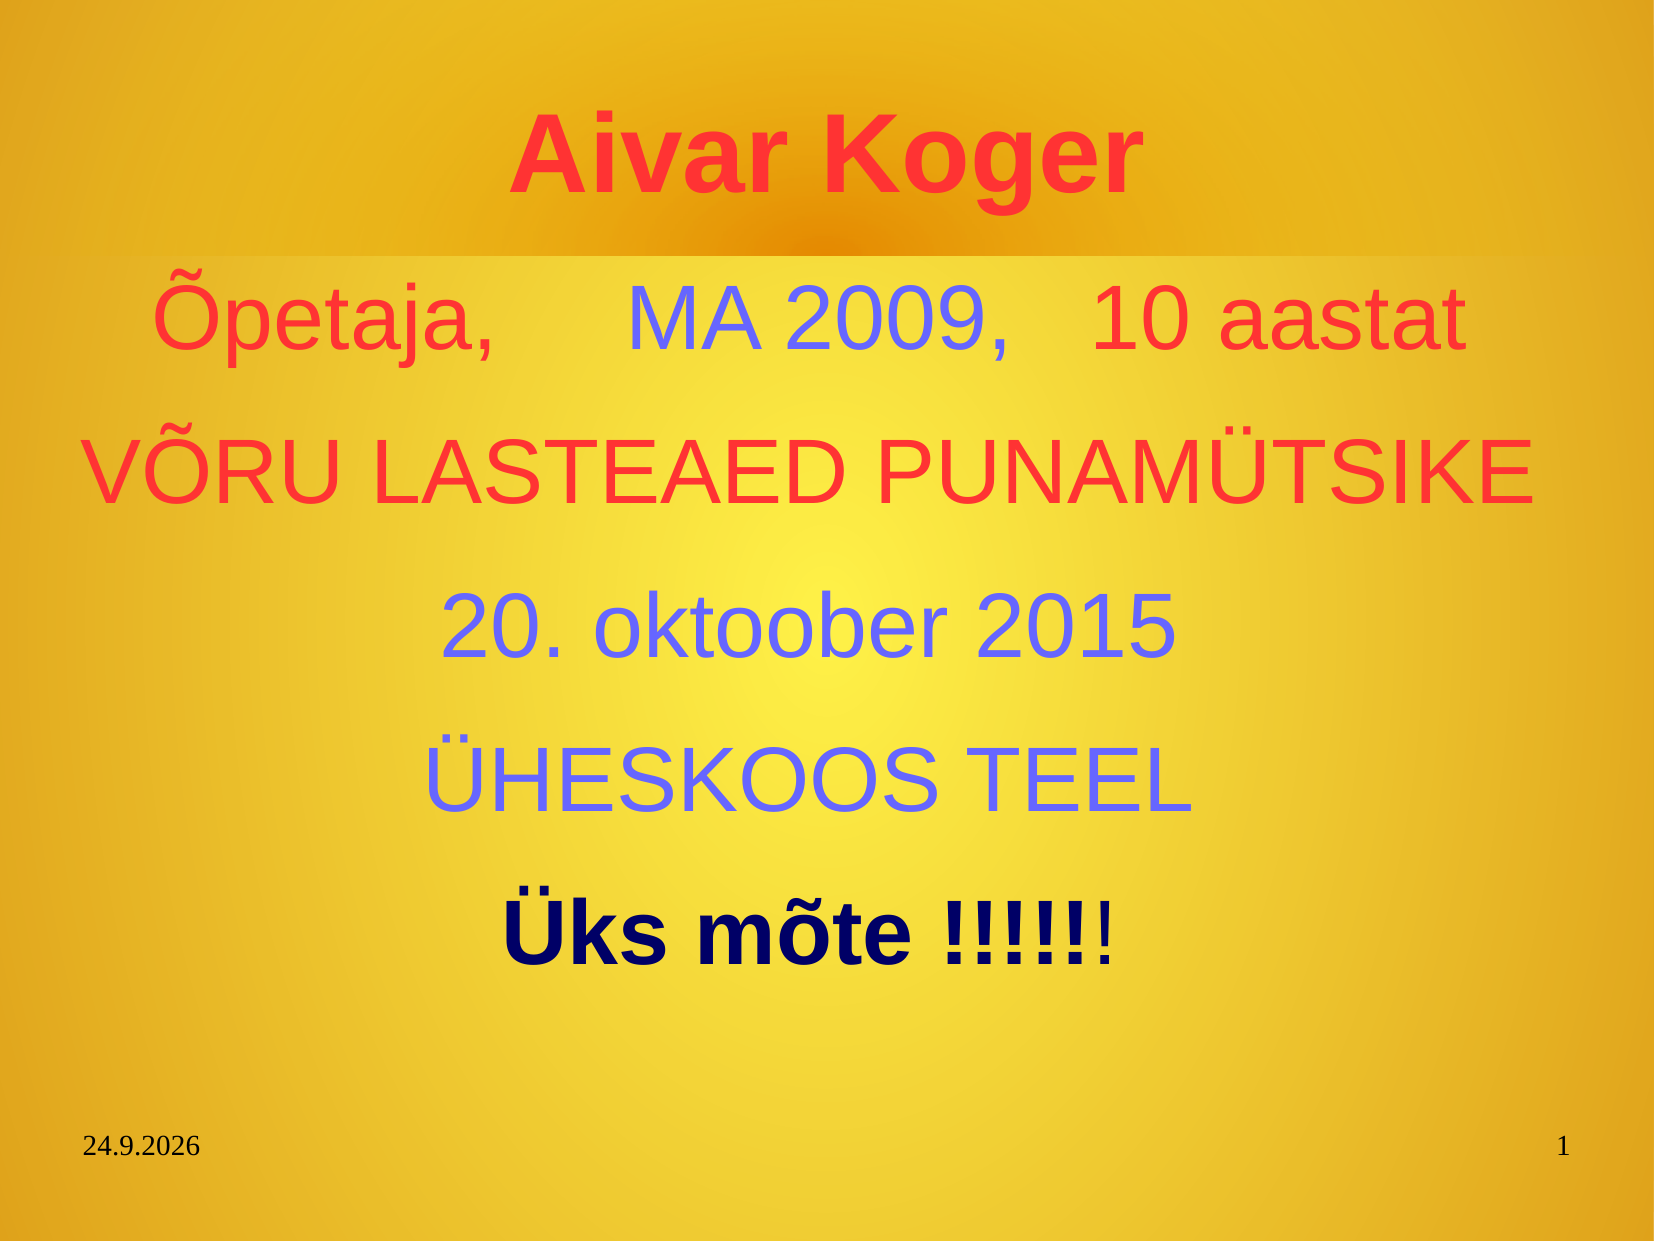

# Aivar Koger
Õpetaja, MA 2009, 10 aastat
VÕRU LASTEAED PUNAMÜTSIKE
20. oktoober 2015
ÜHESKOOS TEEL
Üks mõte !!!!!!
1